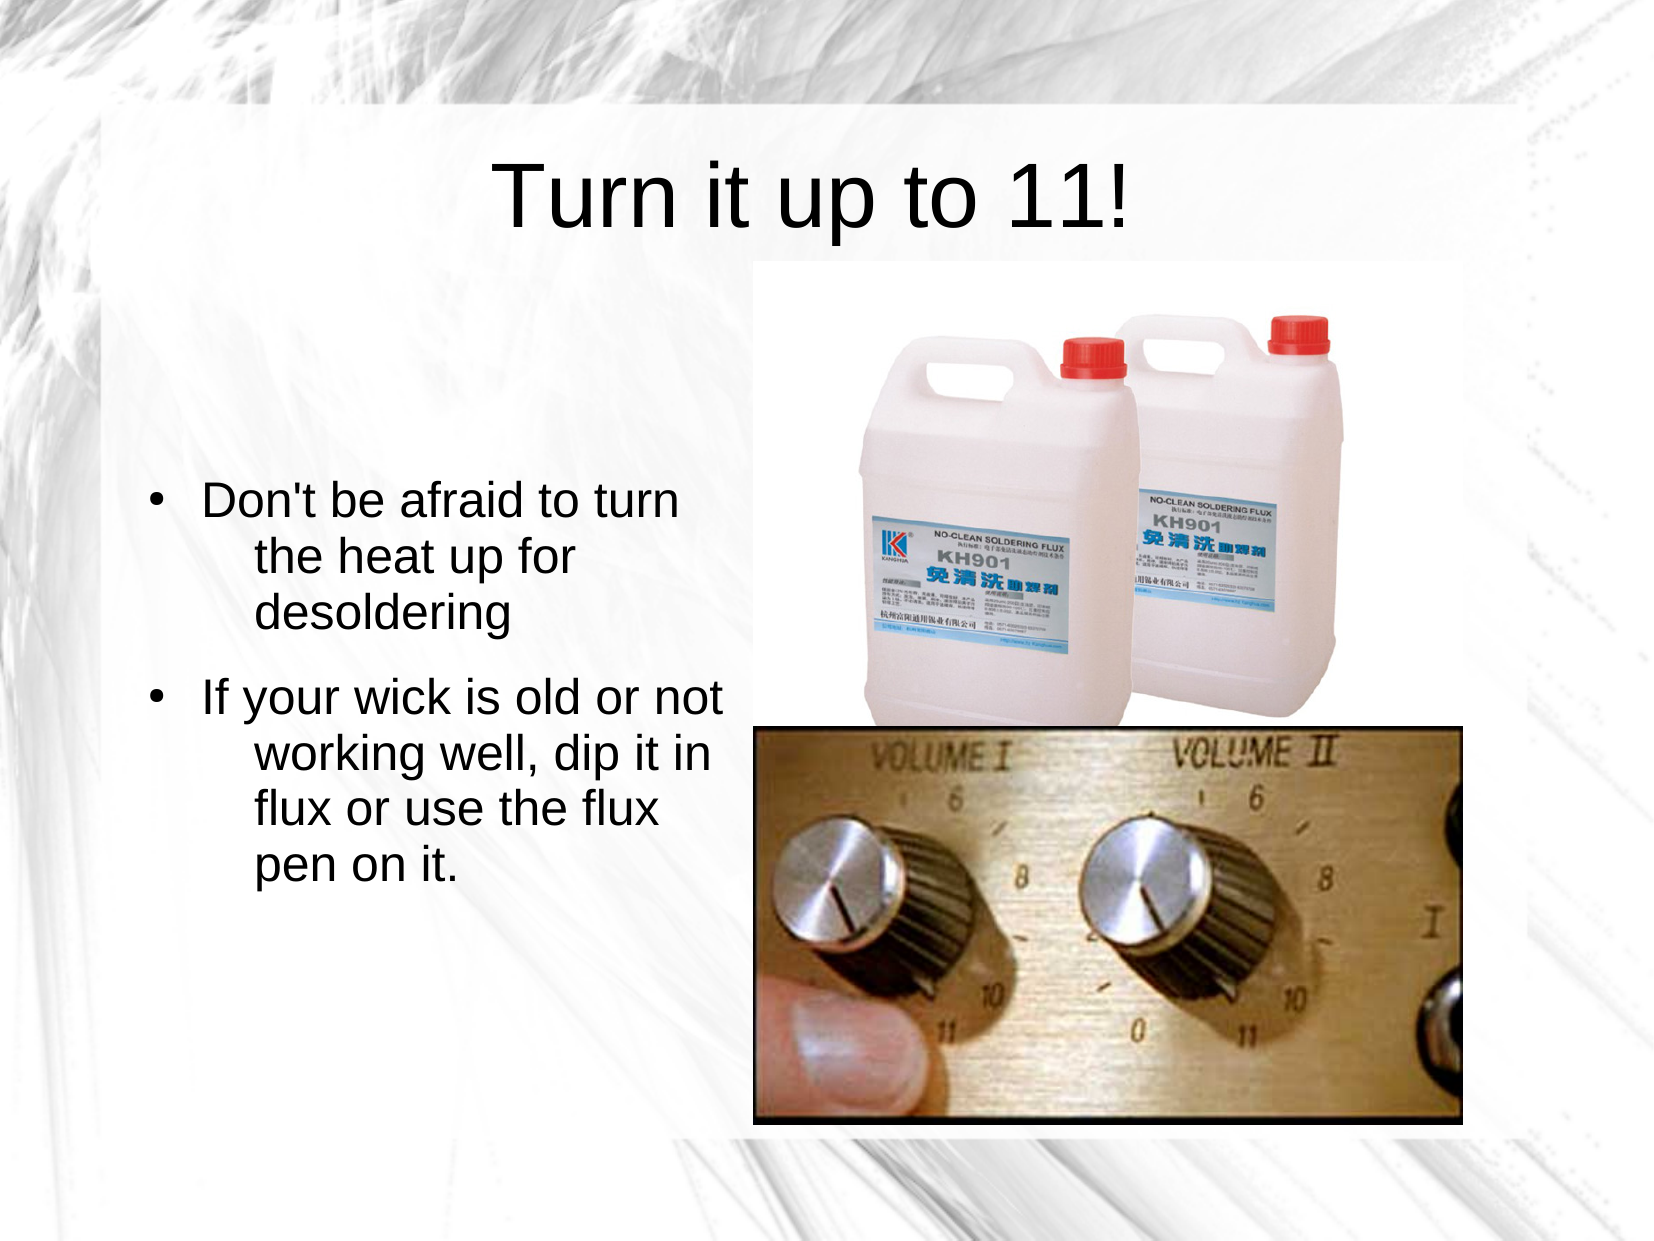

# Turn it up to 11!
Don't be afraid to turn the heat up for desoldering
If your wick is old or not working well, dip it in flux or use the flux pen on it.